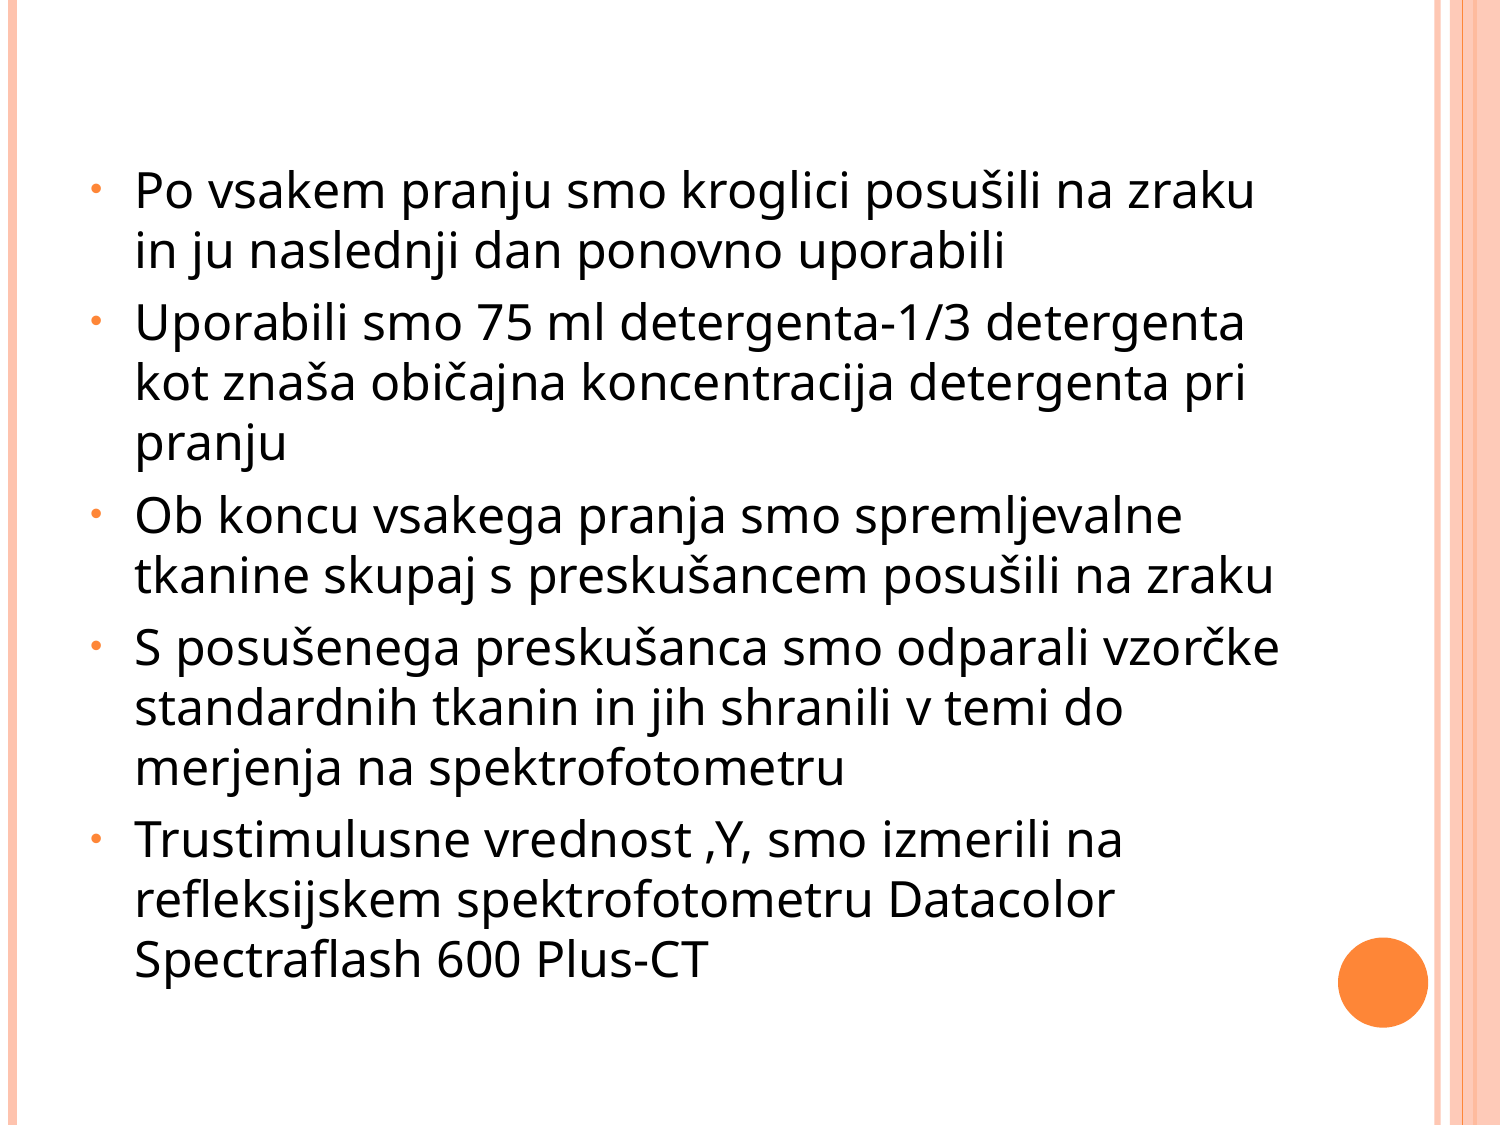

# Po vsakem pranju smo kroglici posušili na zraku in ju naslednji dan ponovno uporabili
Uporabili smo 75 ml detergenta-1/3 detergenta kot znaša običajna koncentracija detergenta pri pranju
Ob koncu vsakega pranja smo spremljevalne tkanine skupaj s preskušancem posušili na zraku
S posušenega preskušanca smo odparali vzorčke standardnih tkanin in jih shranili v temi do merjenja na spektrofotometru
Trustimulusne vrednost ,Y, smo izmerili na refleksijskem spektrofotometru Datacolor Spectraflash 600 Plus-CT